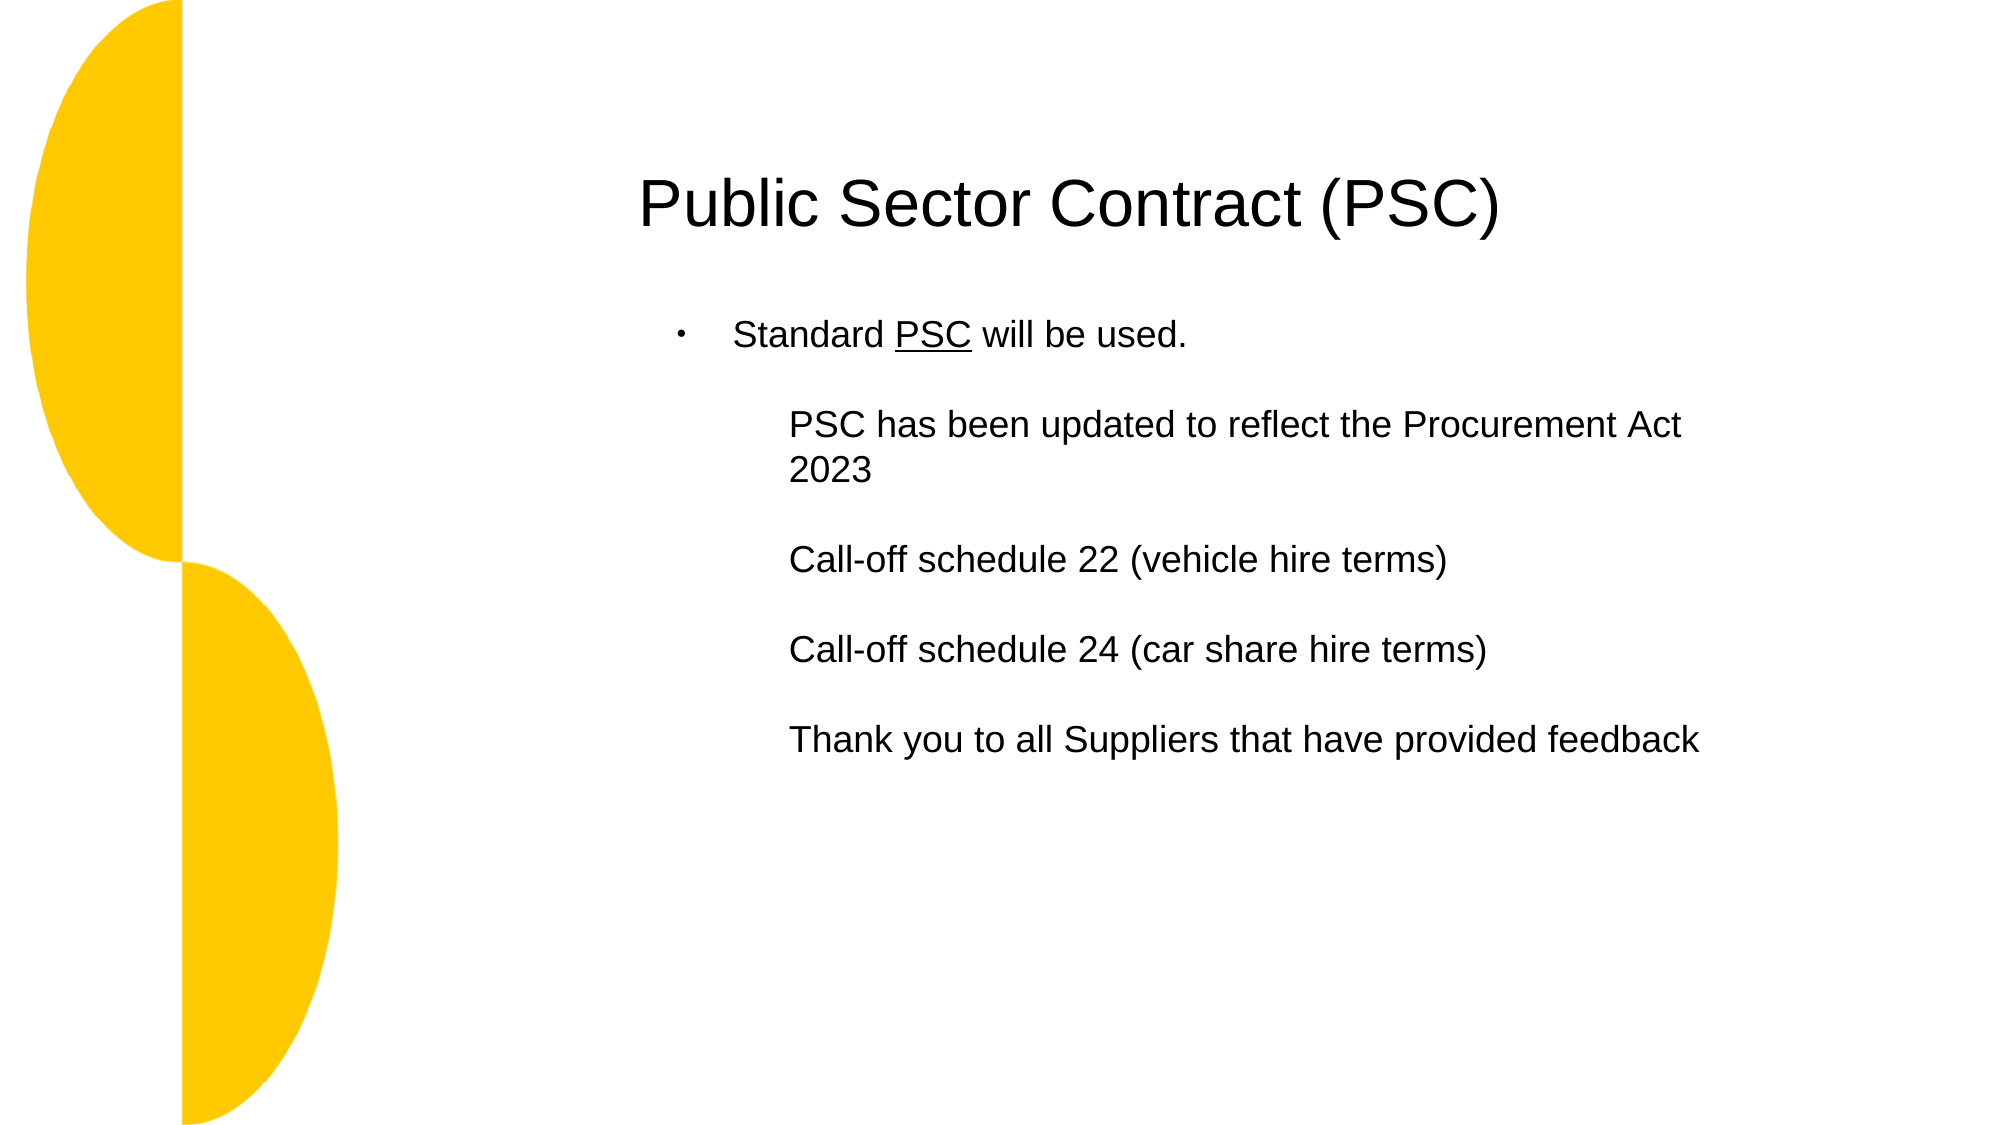

Public Sector Contract (PSC)
Standard PSC will be used.
PSC has been updated to reflect the Procurement Act 2023
Call-off schedule 22 (vehicle hire terms)
Call-off schedule 24 (car share hire terms)
Thank you to all Suppliers that have provided feedback